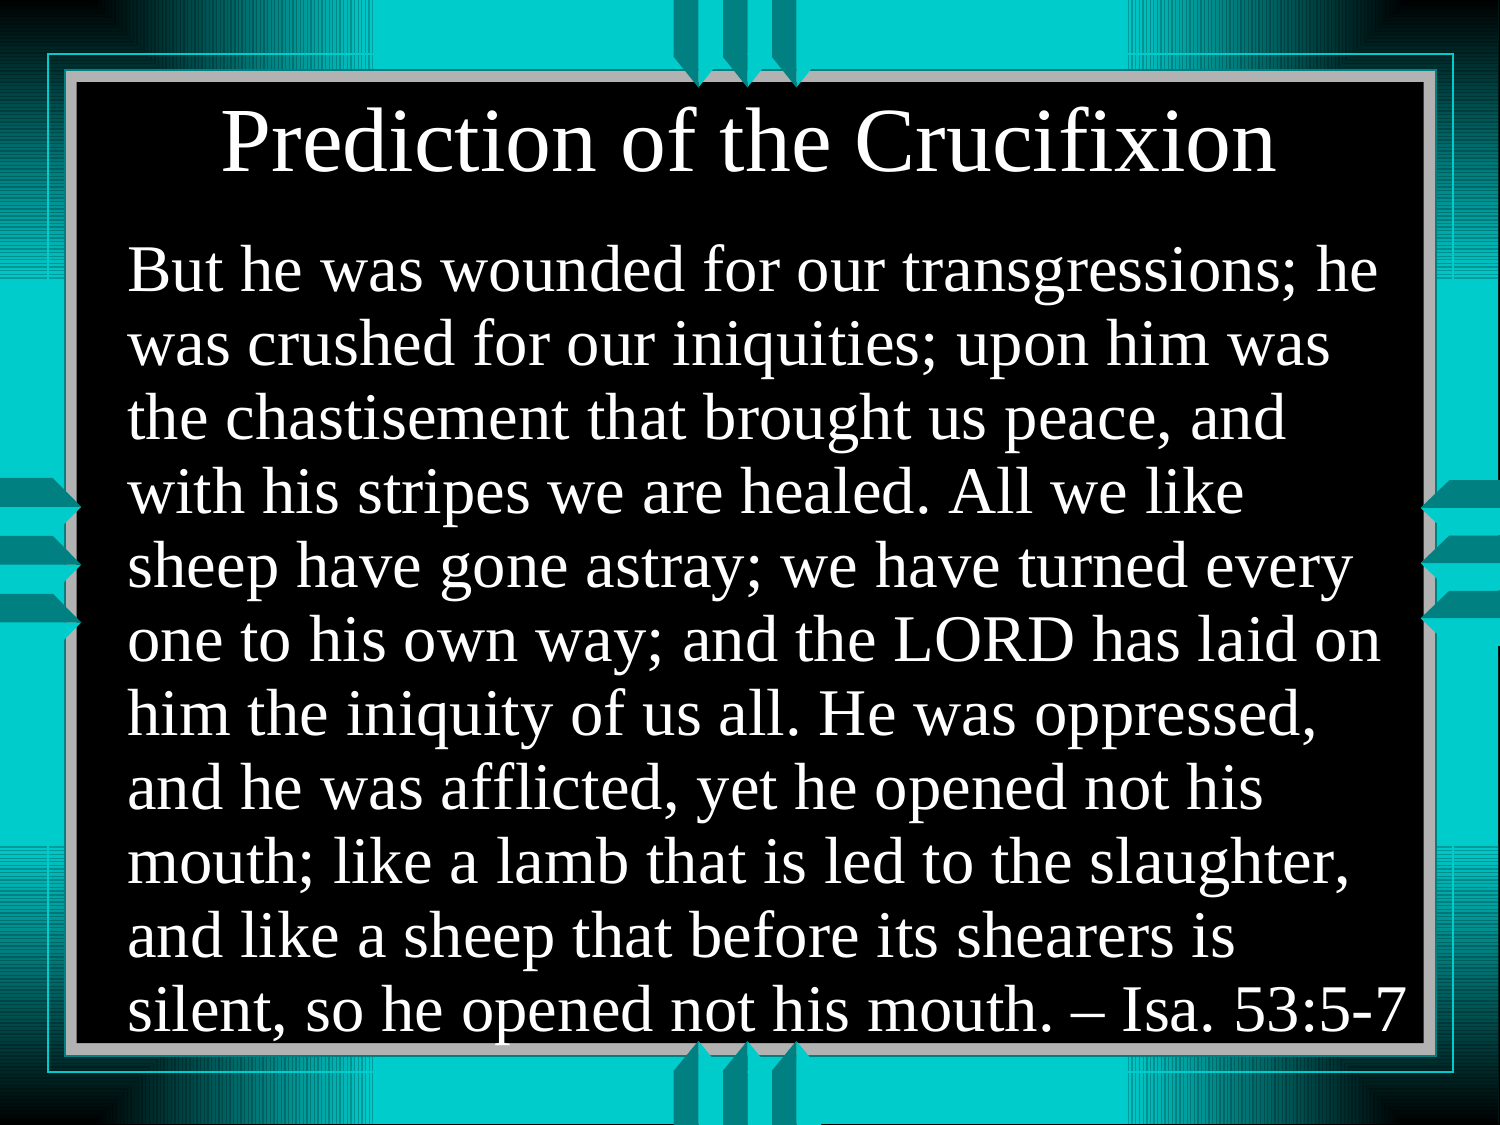

# Prediction of the Crucifixion
But he was wounded for our transgressions; he was crushed for our iniquities; upon him was the chastisement that brought us peace, and with his stripes we are healed. All we like sheep have gone astray; we have turned every one to his own way; and the LORD has laid on him the iniquity of us all. He was oppressed, and he was afflicted, yet he opened not his mouth; like a lamb that is led to the slaughter, and like a sheep that before its shearers is silent, so he opened not his mouth. – Isa. 53:5-7